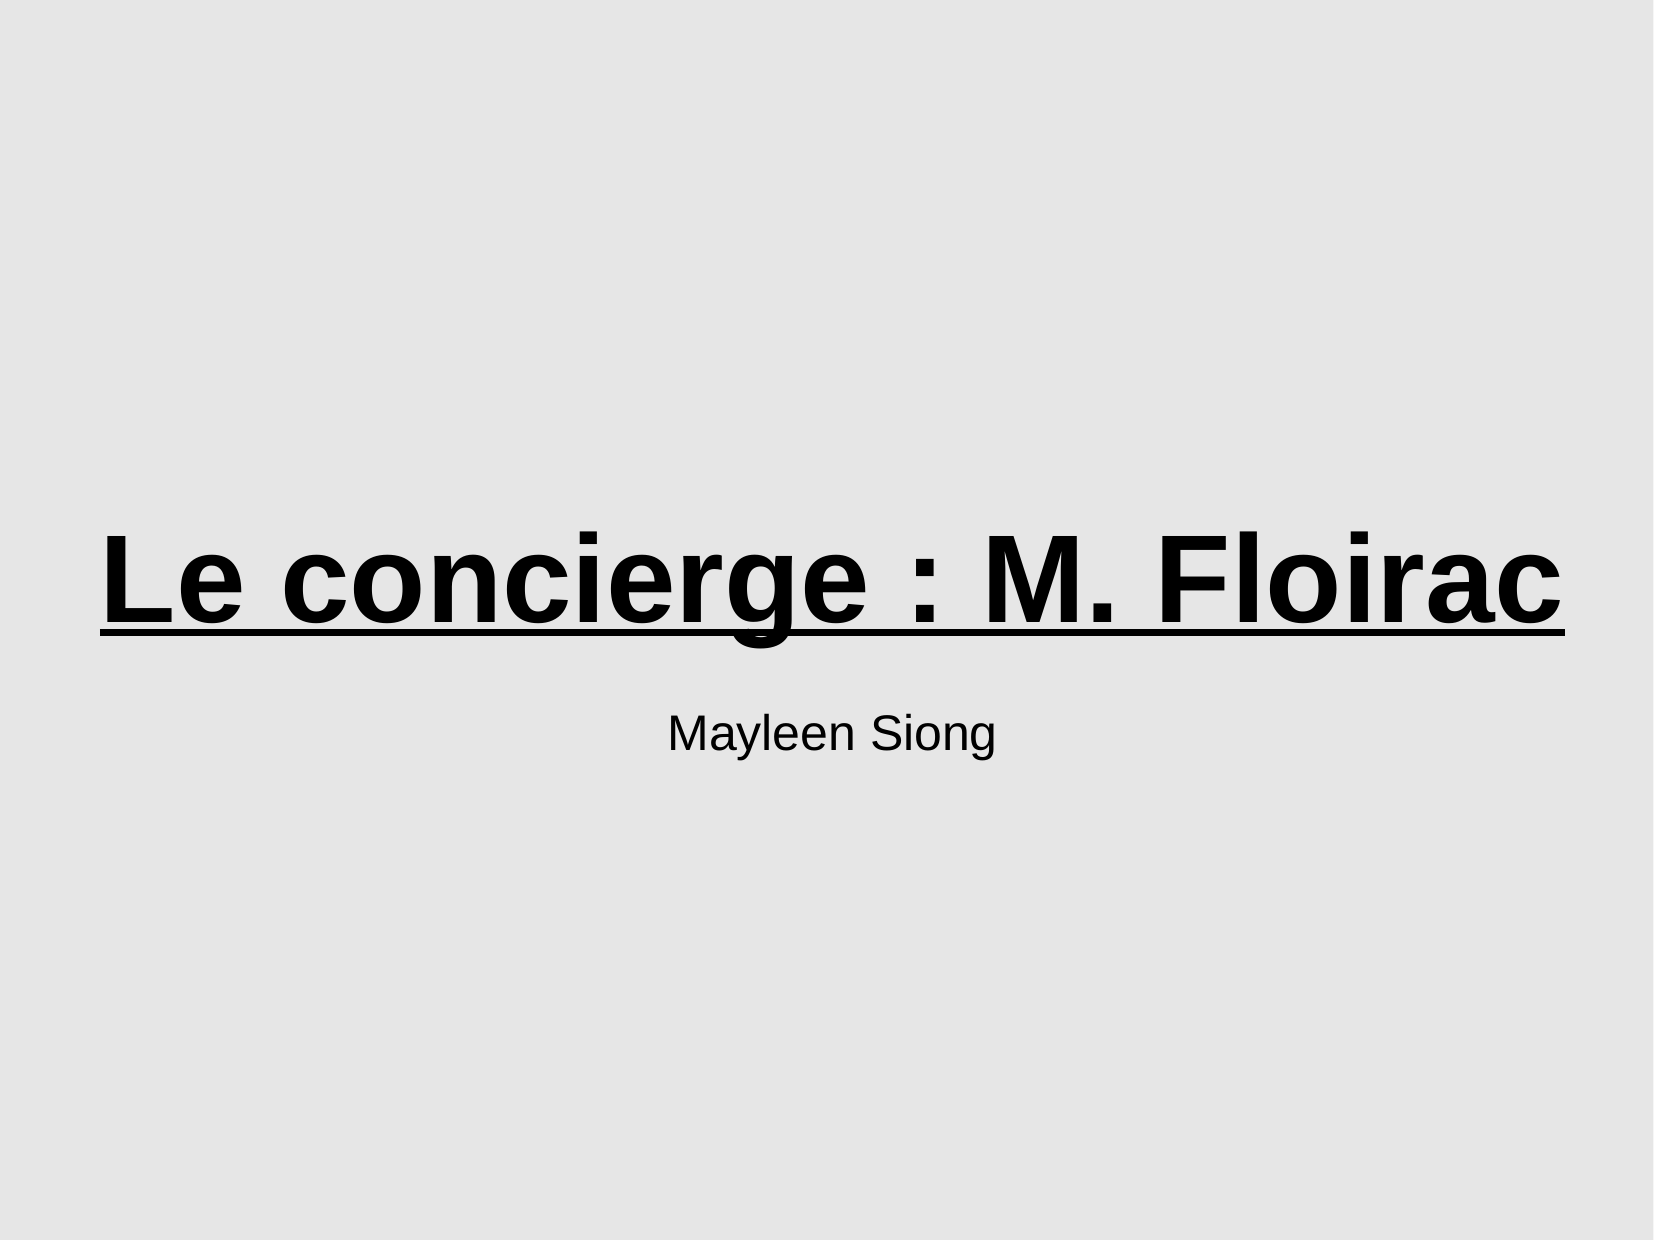

# Le concierge : M. Floirac Mayleen Siong